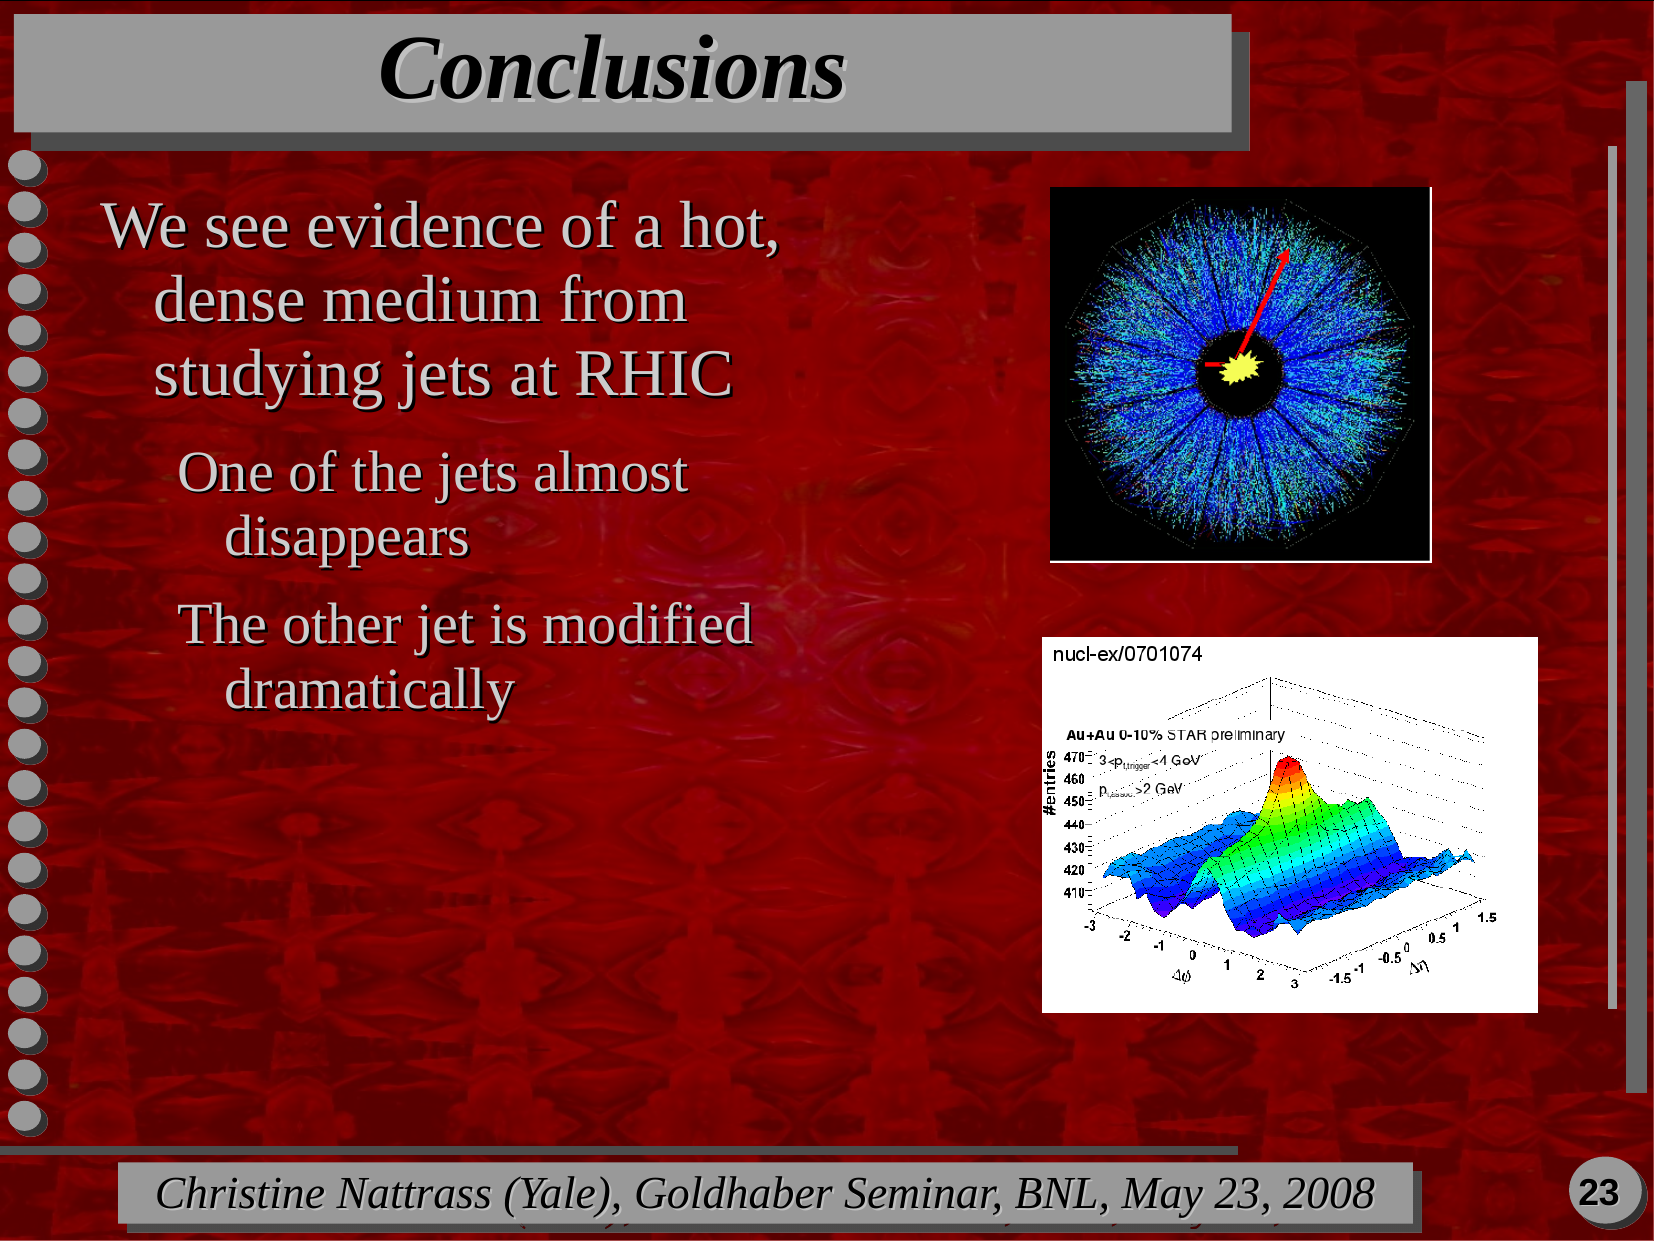

# Conclusions
We see evidence of a hot, dense medium from studying jets at RHIC
One of the jets almost disappears
The other jet is modified dramatically